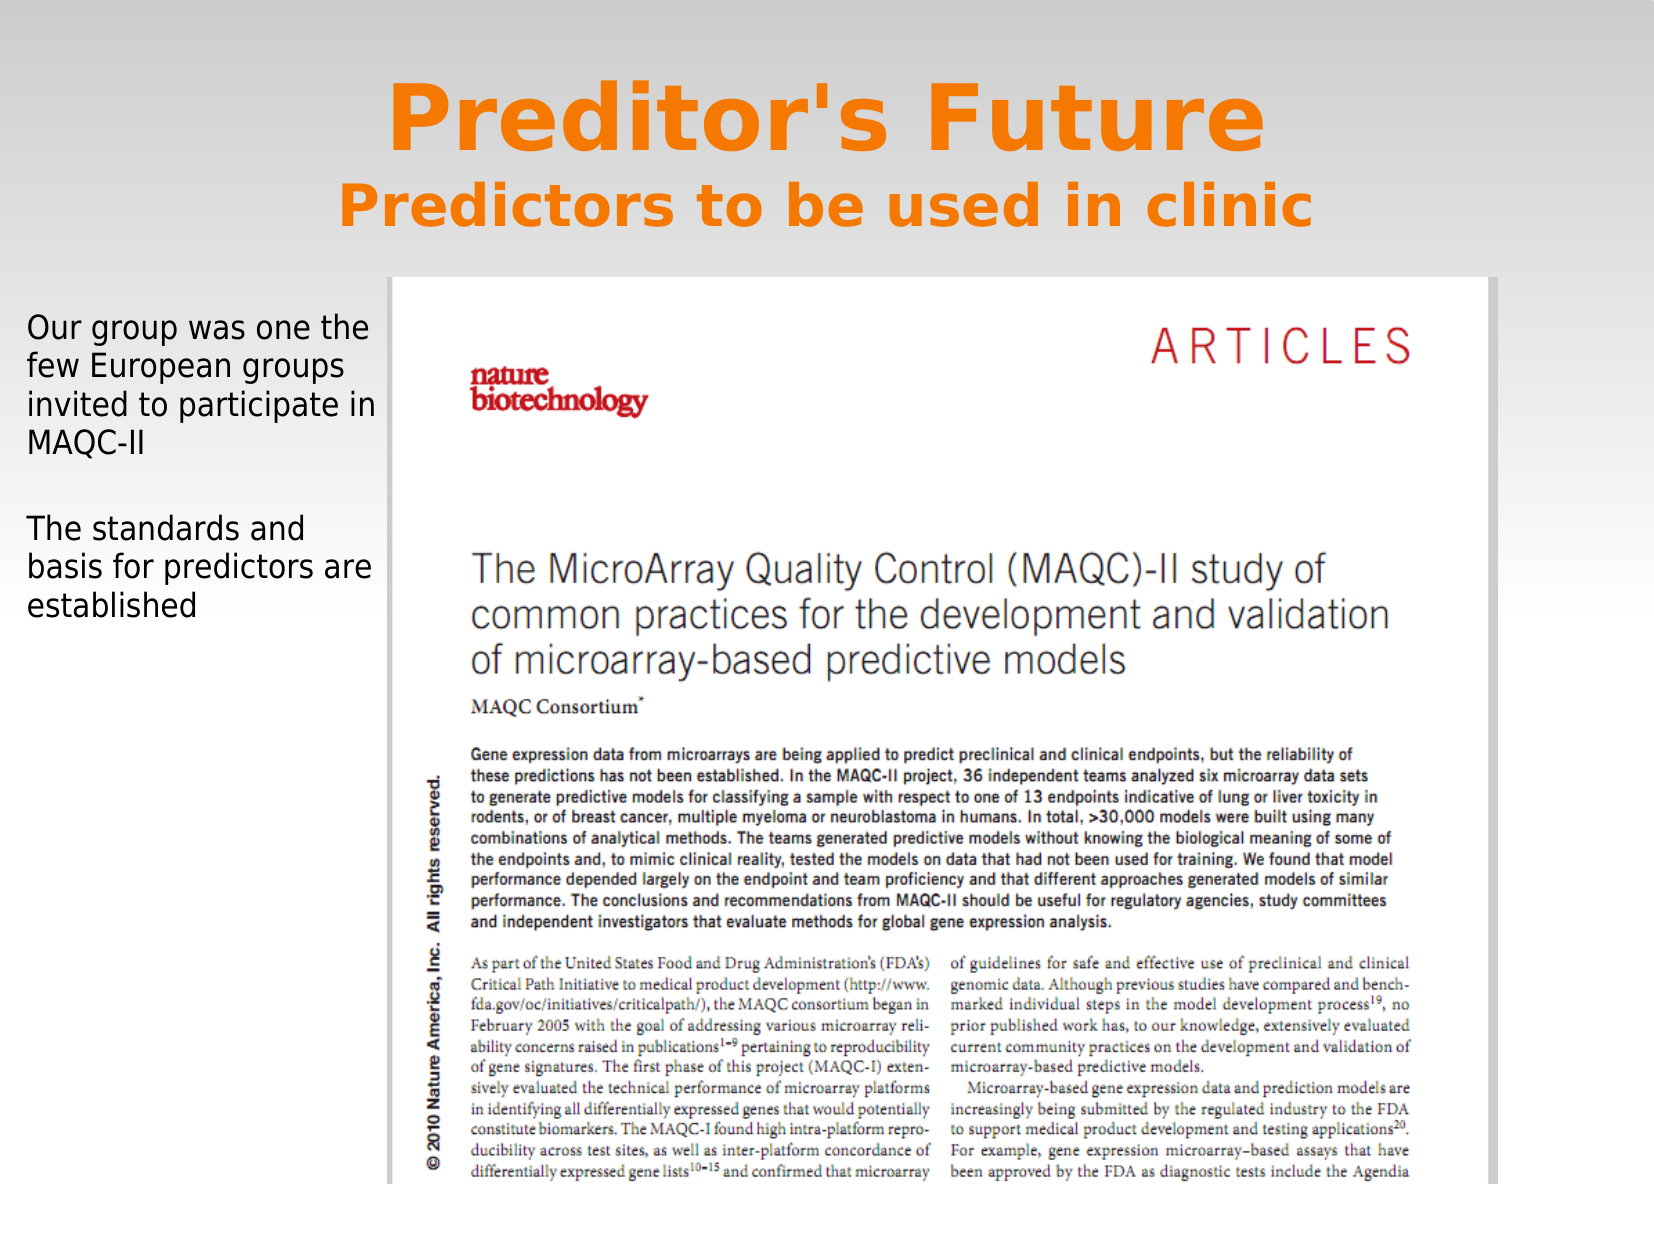

# Preditor's Future Predictors to be used in clinic
Our group was one the few European groups invited to participate in MAQC-II
The standards and basis for predictors are established